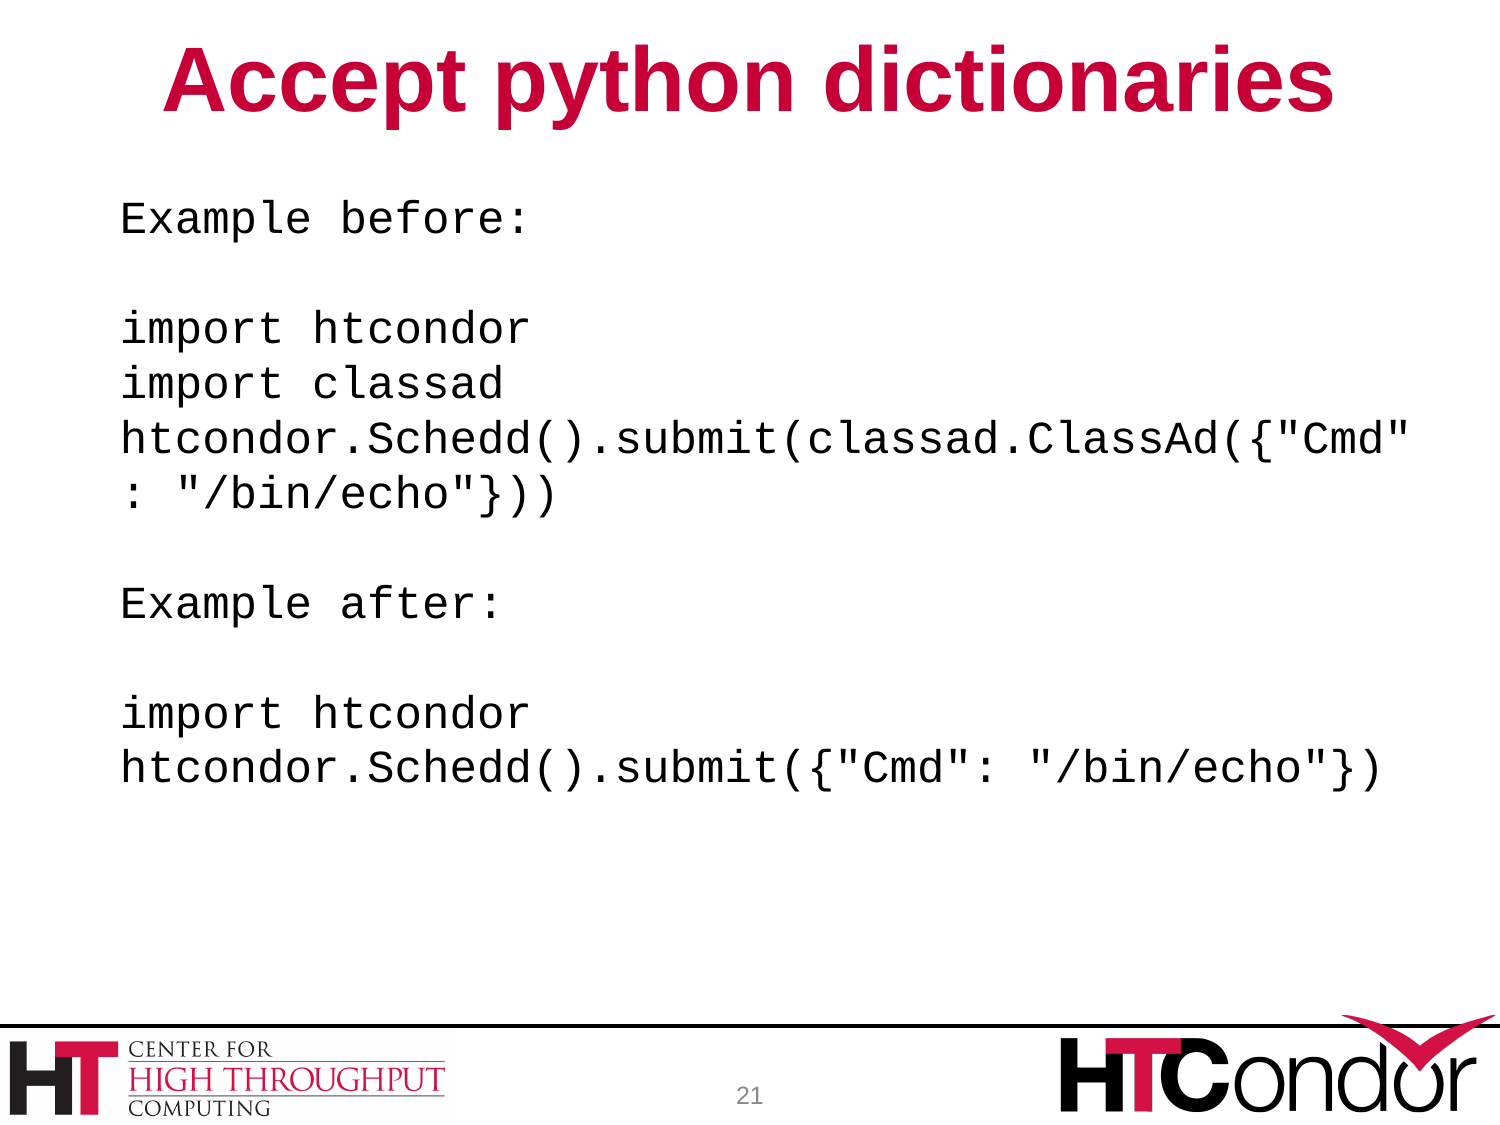

# Accept python dictionaries
Example before:
import htcondor
import classad
htcondor.Schedd().submit(classad.ClassAd({"Cmd": "/bin/echo"}))
Example after:
import htcondor
htcondor.Schedd().submit({"Cmd": "/bin/echo"})